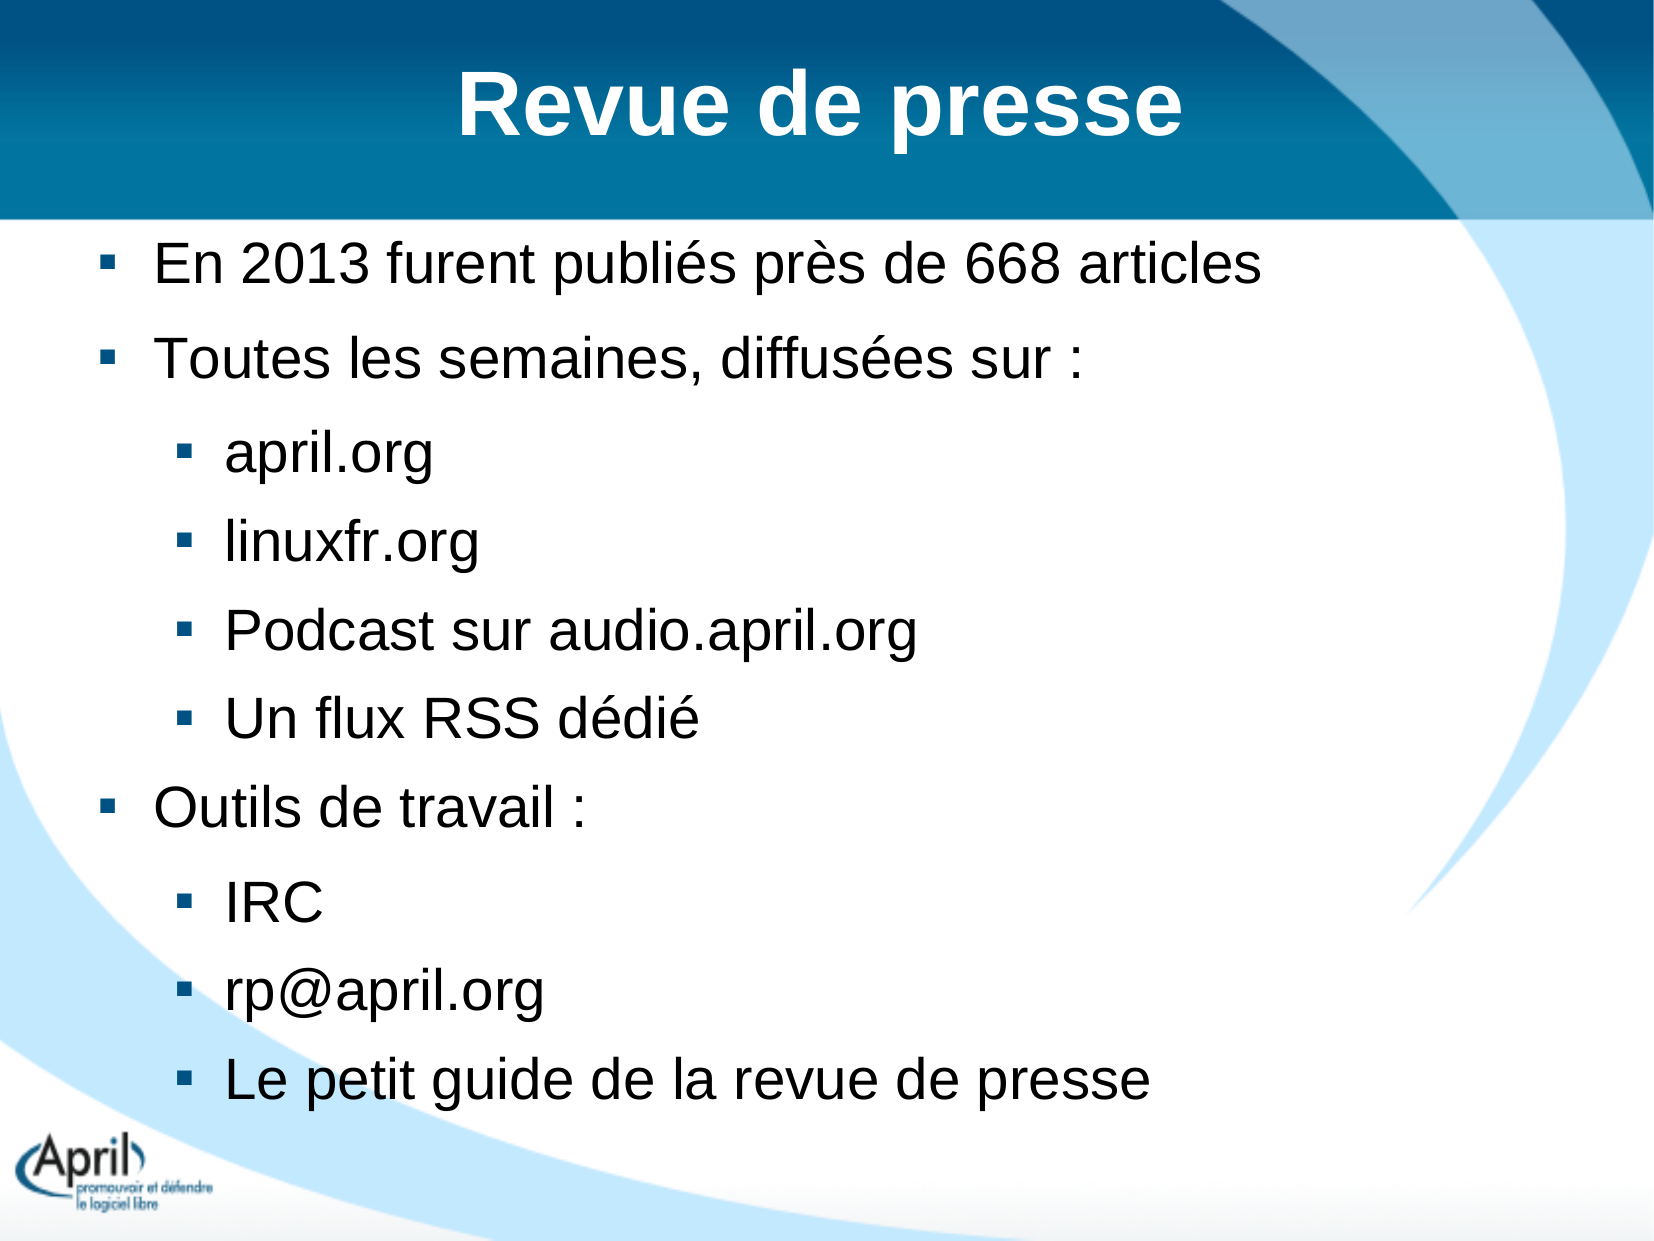

# Revue de presse
En 2013 furent publiés près de 668 articles
Toutes les semaines, diffusées sur :
april.org
linuxfr.org
Podcast sur audio.april.org
Un flux RSS dédié
Outils de travail :
IRC
rp@april.org
Le petit guide de la revue de presse